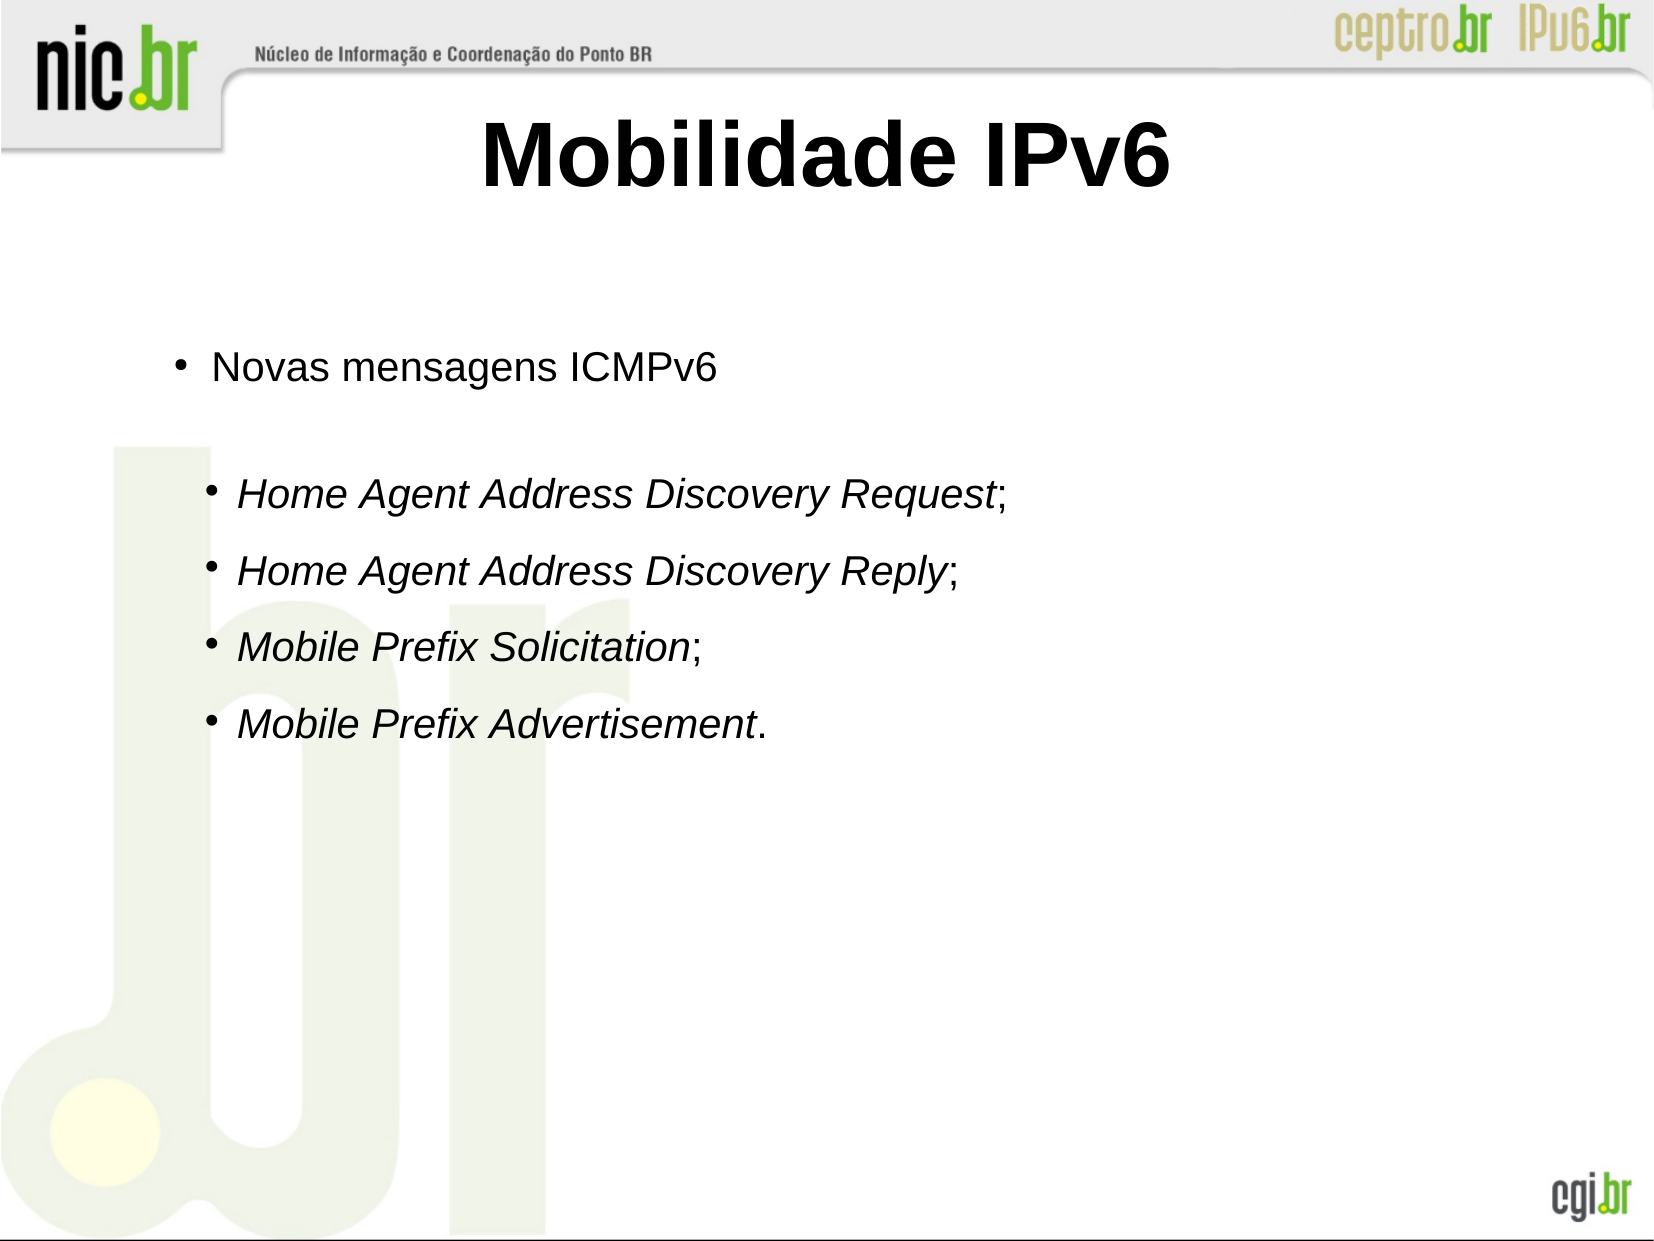

Mobilidade IPv6
 Novas mensagens ICMPv6
Home Agent Address Discovery Request;
Home Agent Address Discovery Reply;
Mobile Prefix Solicitation;
Mobile Prefix Advertisement.